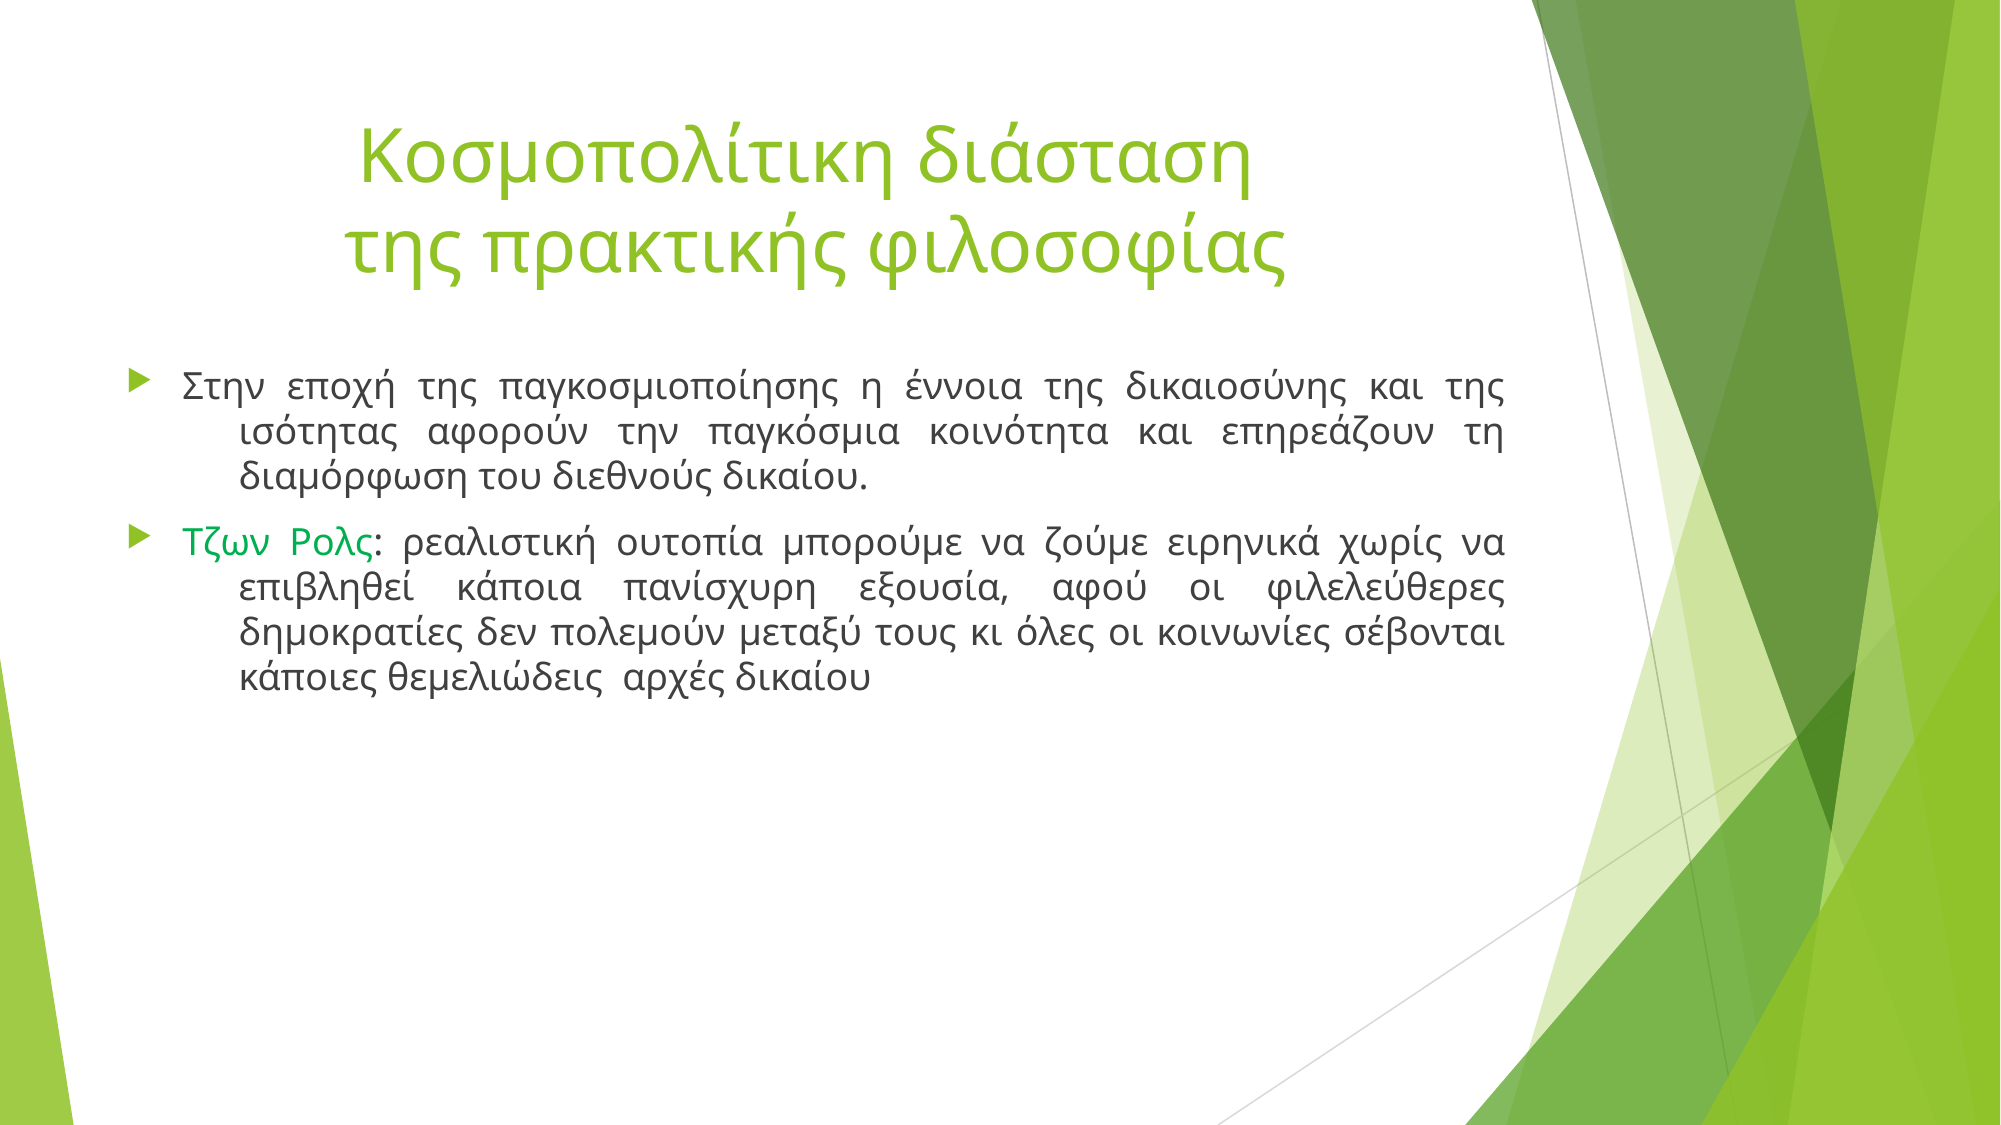

# Κοσμοπολίτικη διάσταση της πρακτικής φιλοσοφίας
Στην εποχή της παγκοσμιοποίησης η έννοια της δικαιοσύνης και της ισότητας αφορούν την παγκόσμια κοινότητα και επηρεάζουν τη διαμόρφωση του διεθνούς δικαίου.
Τζων Ρολς: ρεαλιστική ουτοπία μπορούμε να ζούμε ειρηνικά χωρίς να επιβληθεί κάποια πανίσχυρη εξουσία, αφού οι φιλελεύθερες δημοκρατίες δεν πολεμούν μεταξύ τους κι όλες οι κοινωνίες σέβονται κάποιες θεμελιώδεις αρχές δικαίου